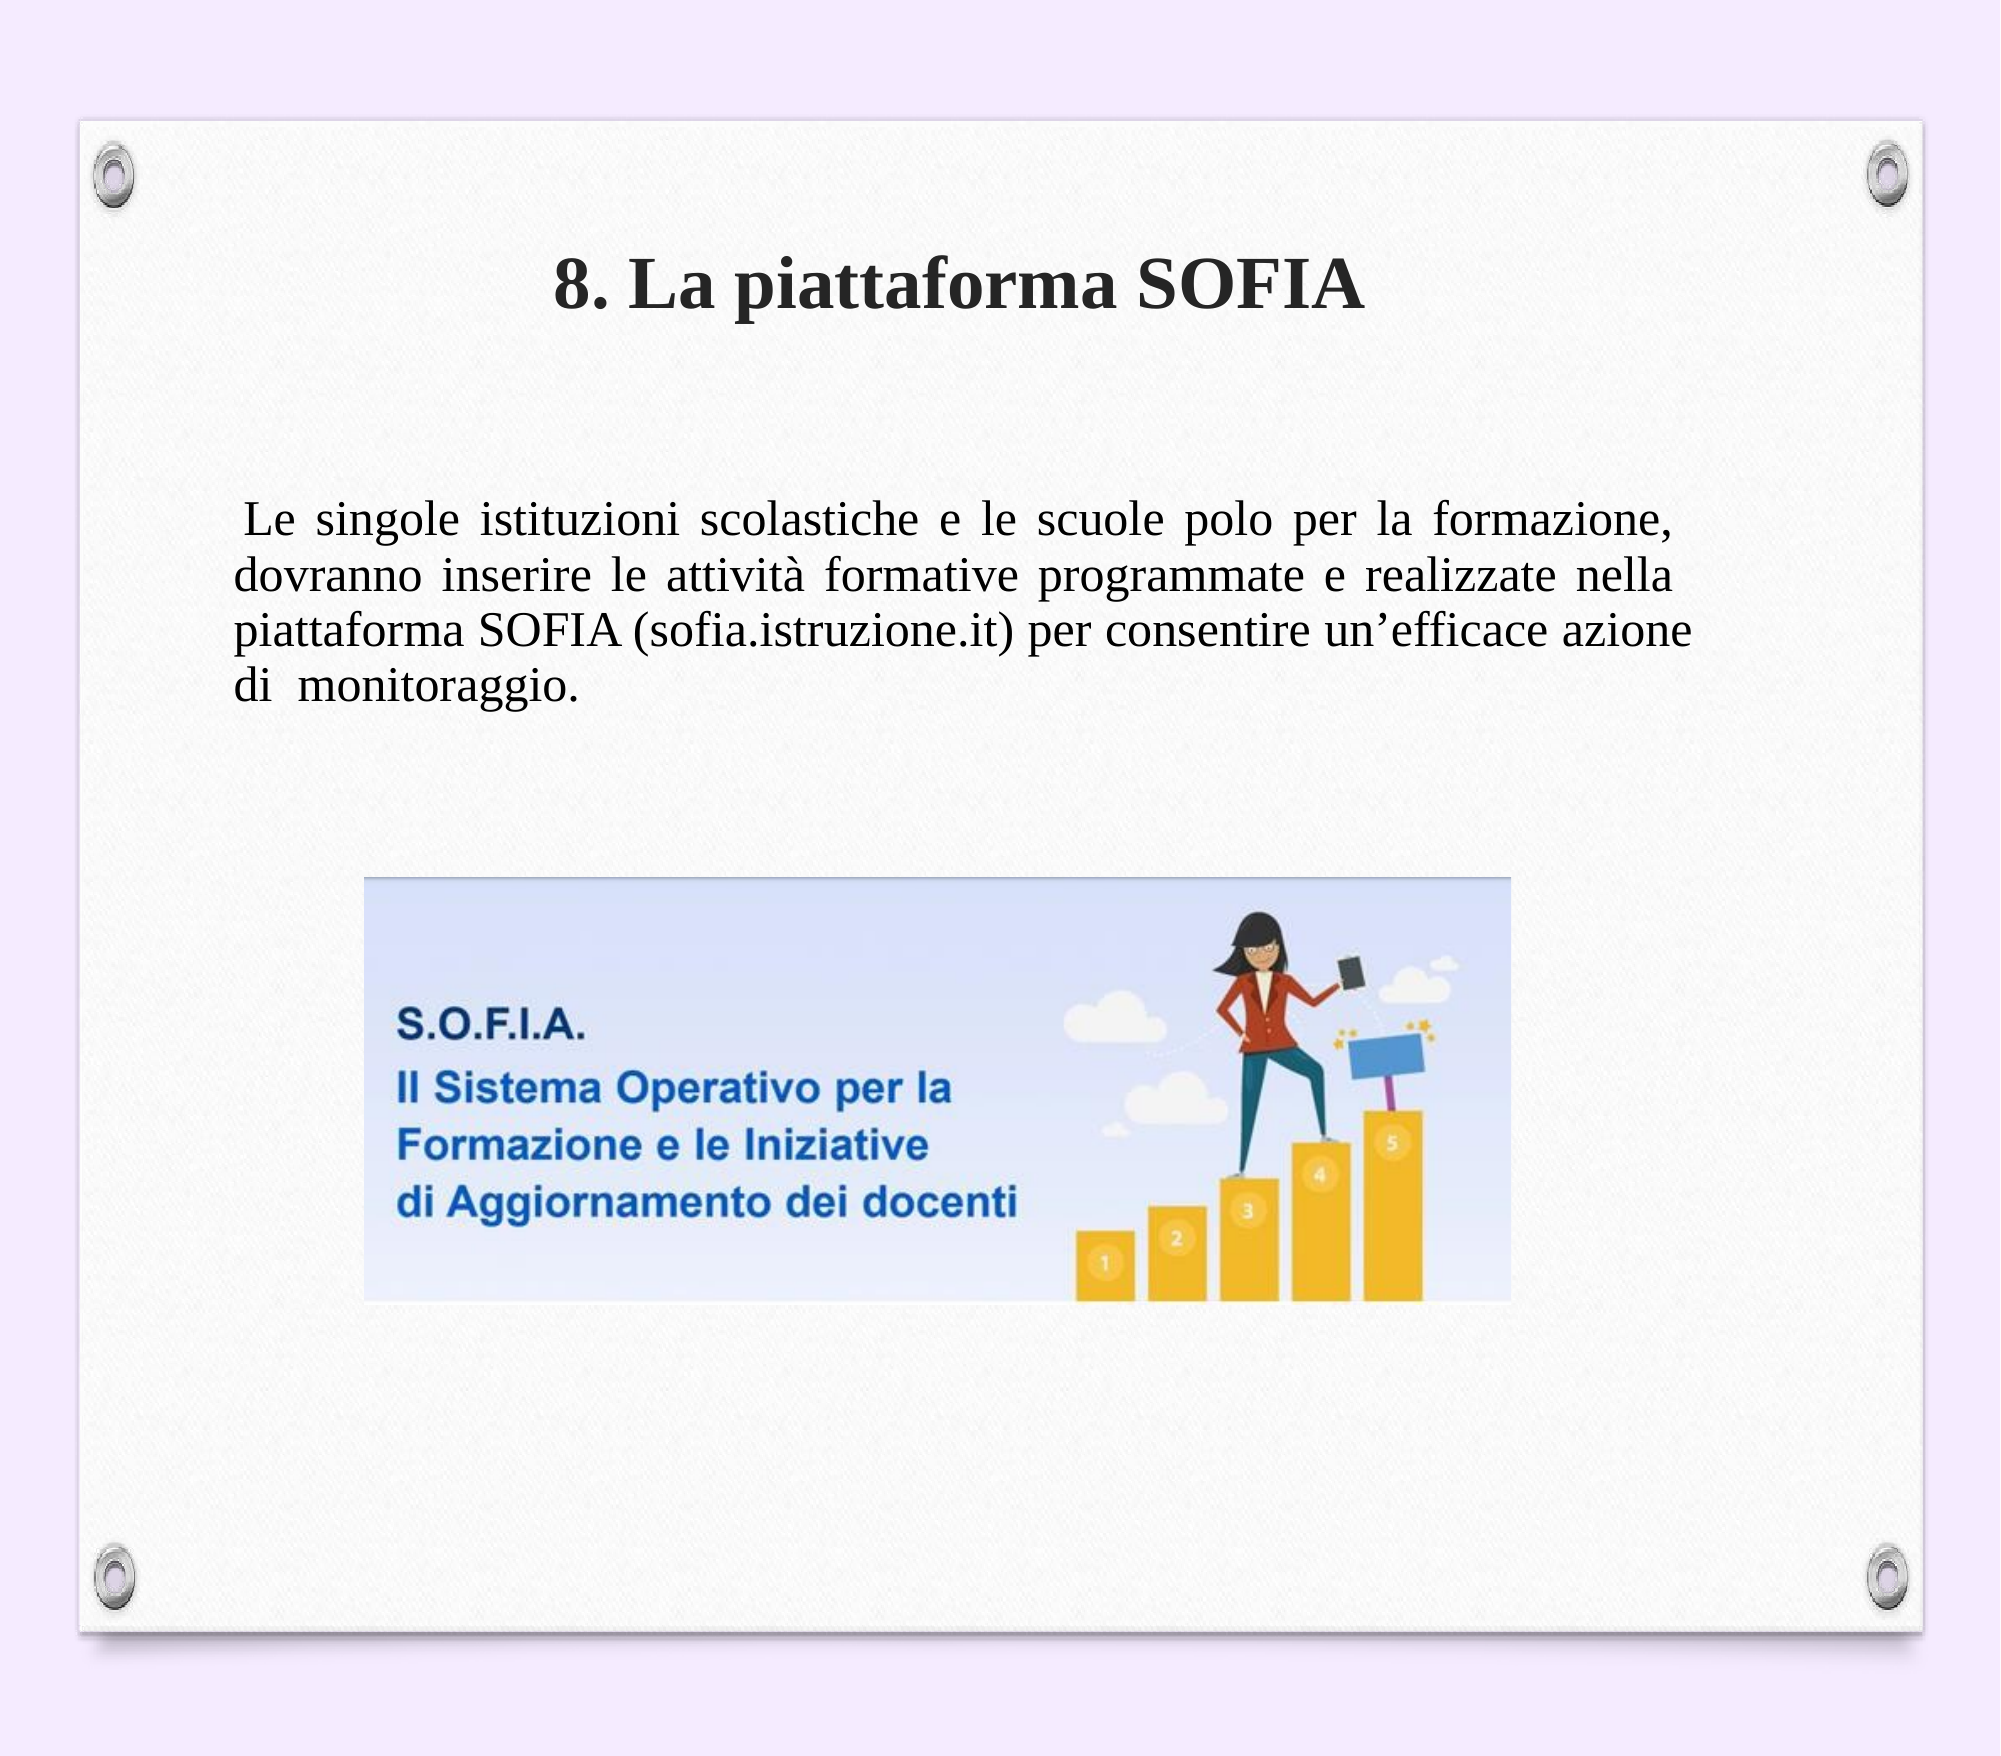

# 8. La piattaforma SOFIA
Le singole istituzioni scolastiche e le scuole polo per la formazione, dovranno inserire le attività formative programmate e realizzate nella piattaforma SOFIA (sofia.istruzione.it) per consentire un’efficace azione di monitoraggio.